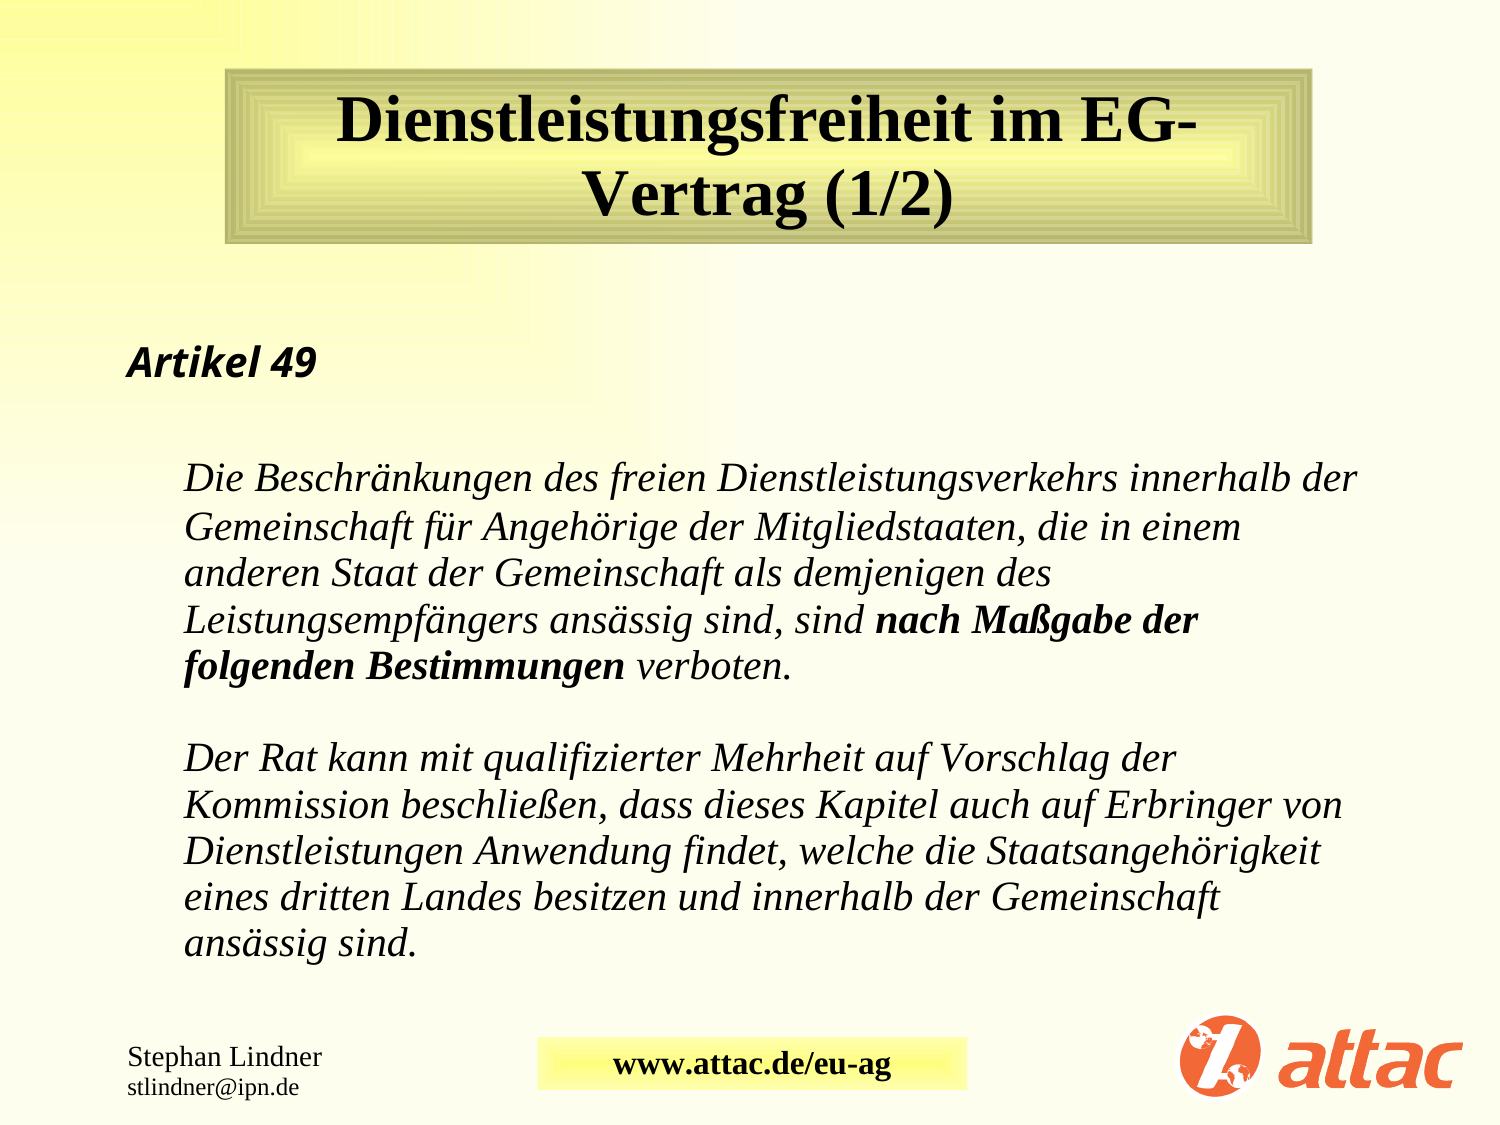

# Dienstleistungsfreiheit im EG-Vertrag (1/2)
Artikel 49
	Die Beschränkungen des freien Dienstleistungsverkehrs innerhalb der Gemeinschaft für Angehörige der Mitgliedstaaten, die in einem anderen Staat der Gemeinschaft als demjenigen des Leistungsempfängers ansässig sind, sind nach Maßgabe der folgenden Bestimmungen verboten.
	Der Rat kann mit qualifizierter Mehrheit auf Vorschlag der Kommission beschließen, dass dieses Kapitel auch auf Erbringer von Dienstleistungen Anwendung findet, welche die Staatsangehörigkeit eines dritten Landes besitzen und innerhalb der Gemeinschaft ansässig sind.
Stephan Lindner
stlindner@ipn.de
www.attac.de/eu-ag